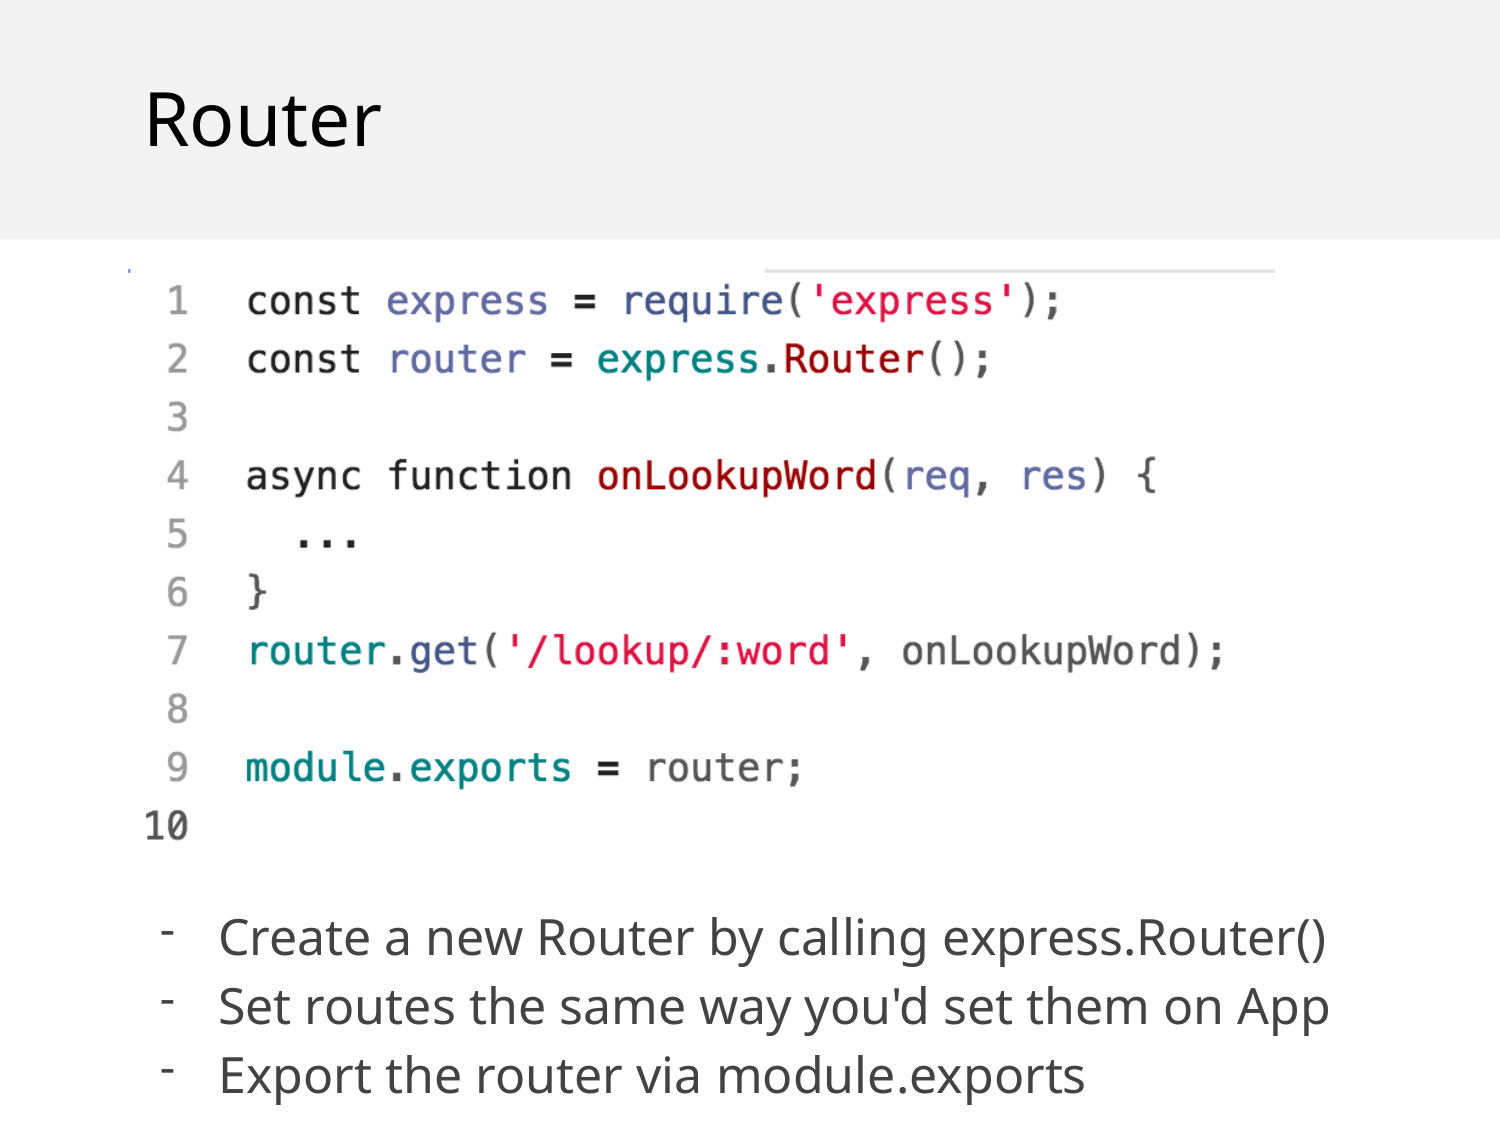

# Router
Create a new Router by calling express.Router()
Set routes the same way you'd set them on App
Export the router via module.exports